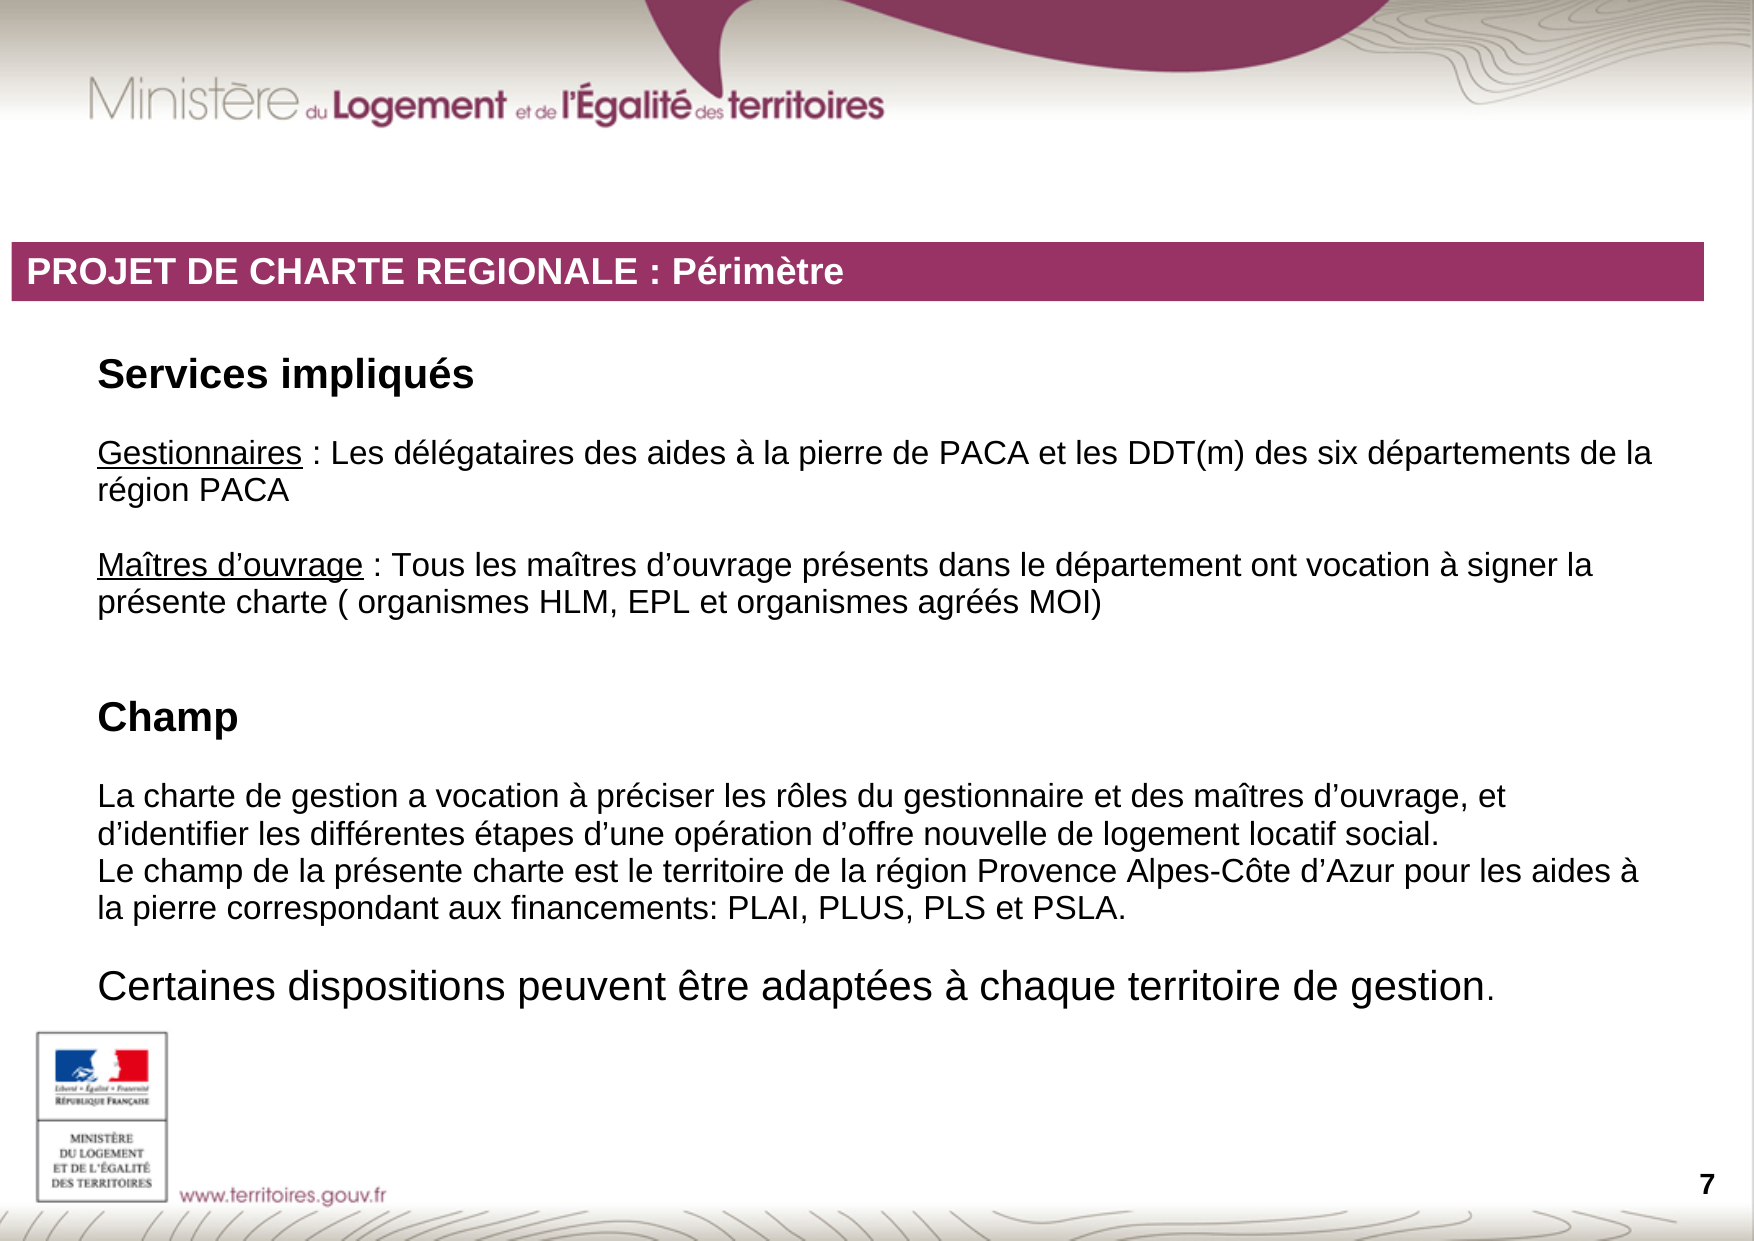

PROJET DE CHARTE REGIONALE : Périmètre
Services impliqués
Gestionnaires : Les délégataires des aides à la pierre de PACA et les DDT(m) des six départements de la région PACA
Maîtres d’ouvrage : Tous les maîtres d’ouvrage présents dans le département ont vocation à signer la présente charte ( organismes HLM, EPL et organismes agréés MOI)
Champ
La charte de gestion a vocation à préciser les rôles du gestionnaire et des maîtres d’ouvrage, et d’identifier les différentes étapes d’une opération d’offre nouvelle de logement locatif social.
Le champ de la présente charte est le territoire de la région Provence Alpes-Côte d’Azur pour les aides à la pierre correspondant aux financements: PLAI, PLUS, PLS et PSLA.
Certaines dispositions peuvent être adaptées à chaque territoire de gestion.